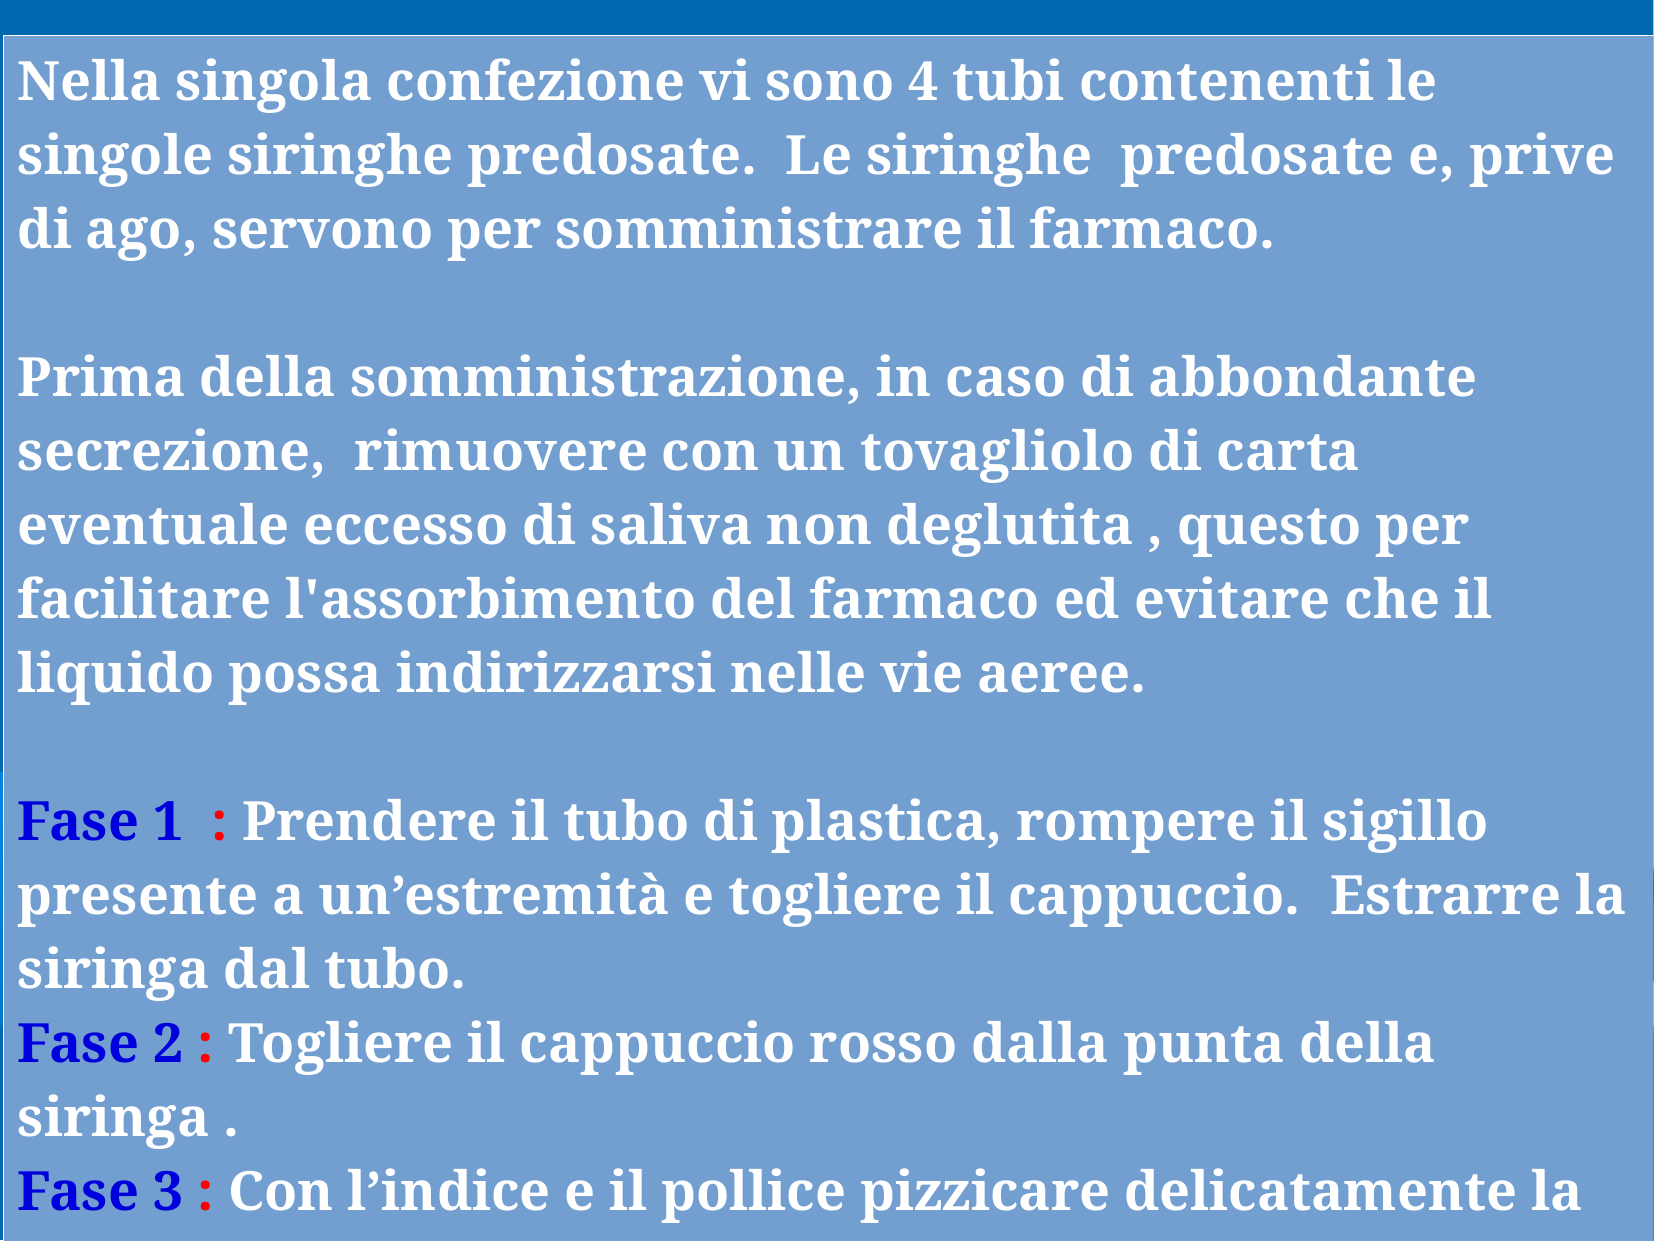

| Nella singola confezione vi sono 4 tubi contenenti le singole siringhe predosate. Le siringhe predosate e, prive di ago, servono per somministrare il farmaco. Prima della somministrazione, in caso di abbondante secrezione, rimuovere con un tovagliolo di carta eventuale eccesso di saliva non deglutita , questo per facilitare l'assorbimento del farmaco ed evitare che il liquido possa indirizzarsi nelle vie aeree. Fase 1 : Prendere il tubo di plastica, rompere il sigillo presente a un’estremità e togliere il cappuccio. Estrarre la siringa dal tubo. Fase 2 : Togliere il cappuccio rosso dalla punta della siringa . Fase 3 : Con l’indice e il pollice pizzicare delicatamente la guancia del bambino e tirarla indietro. Inserire la punta della siringa fra l’interno della guancia e la gengiva inferiore. Fase 4 : Premere lentamente lo stantuffo della siringa fino a quando non si arresta. Massaggiare delicatamente la guancia per favorire l'assorbimento del farmaco |
| --- |